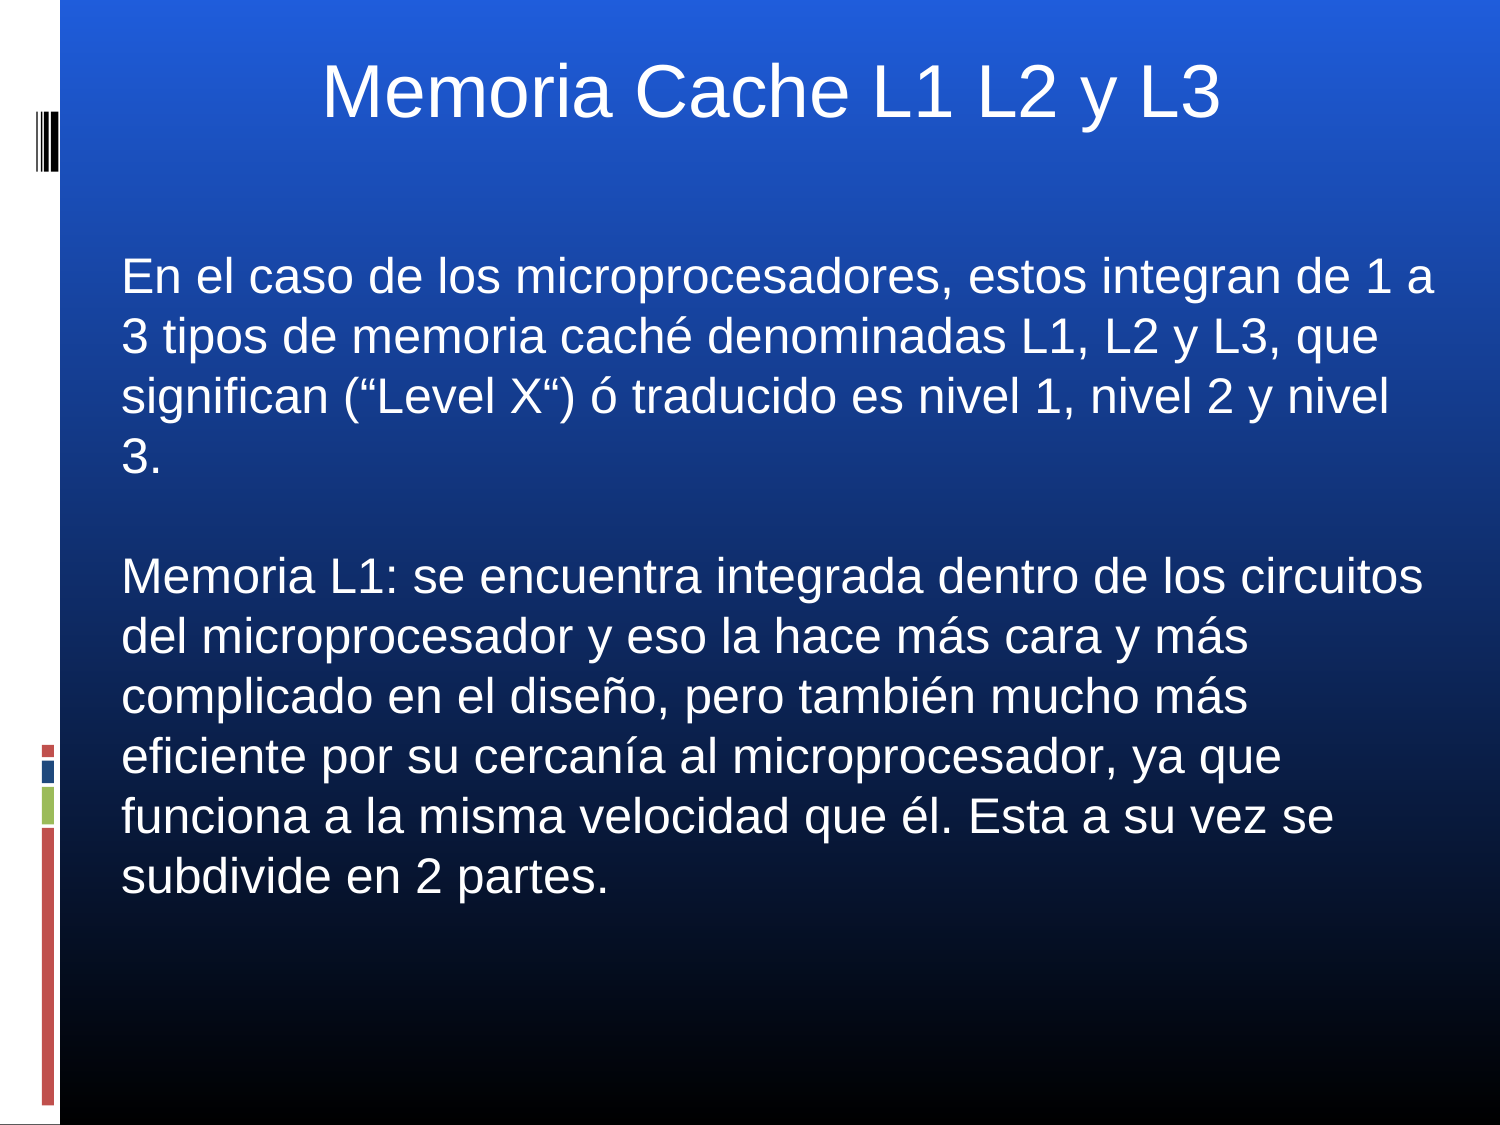

Memoria Cache L1 L2 y L3
En el caso de los microprocesadores, estos integran de 1 a 3 tipos de memoria caché denominadas L1, L2 y L3, que significan (“Level X“) ó traducido es nivel 1, nivel 2 y nivel 3.
Memoria L1: se encuentra integrada dentro de los circuitos del microprocesador y eso la hace más cara y más complicado en el diseño, pero también mucho más eficiente por su cercanía al microprocesador, ya que funciona a la misma velocidad que él. Esta a su vez se subdivide en 2 partes.